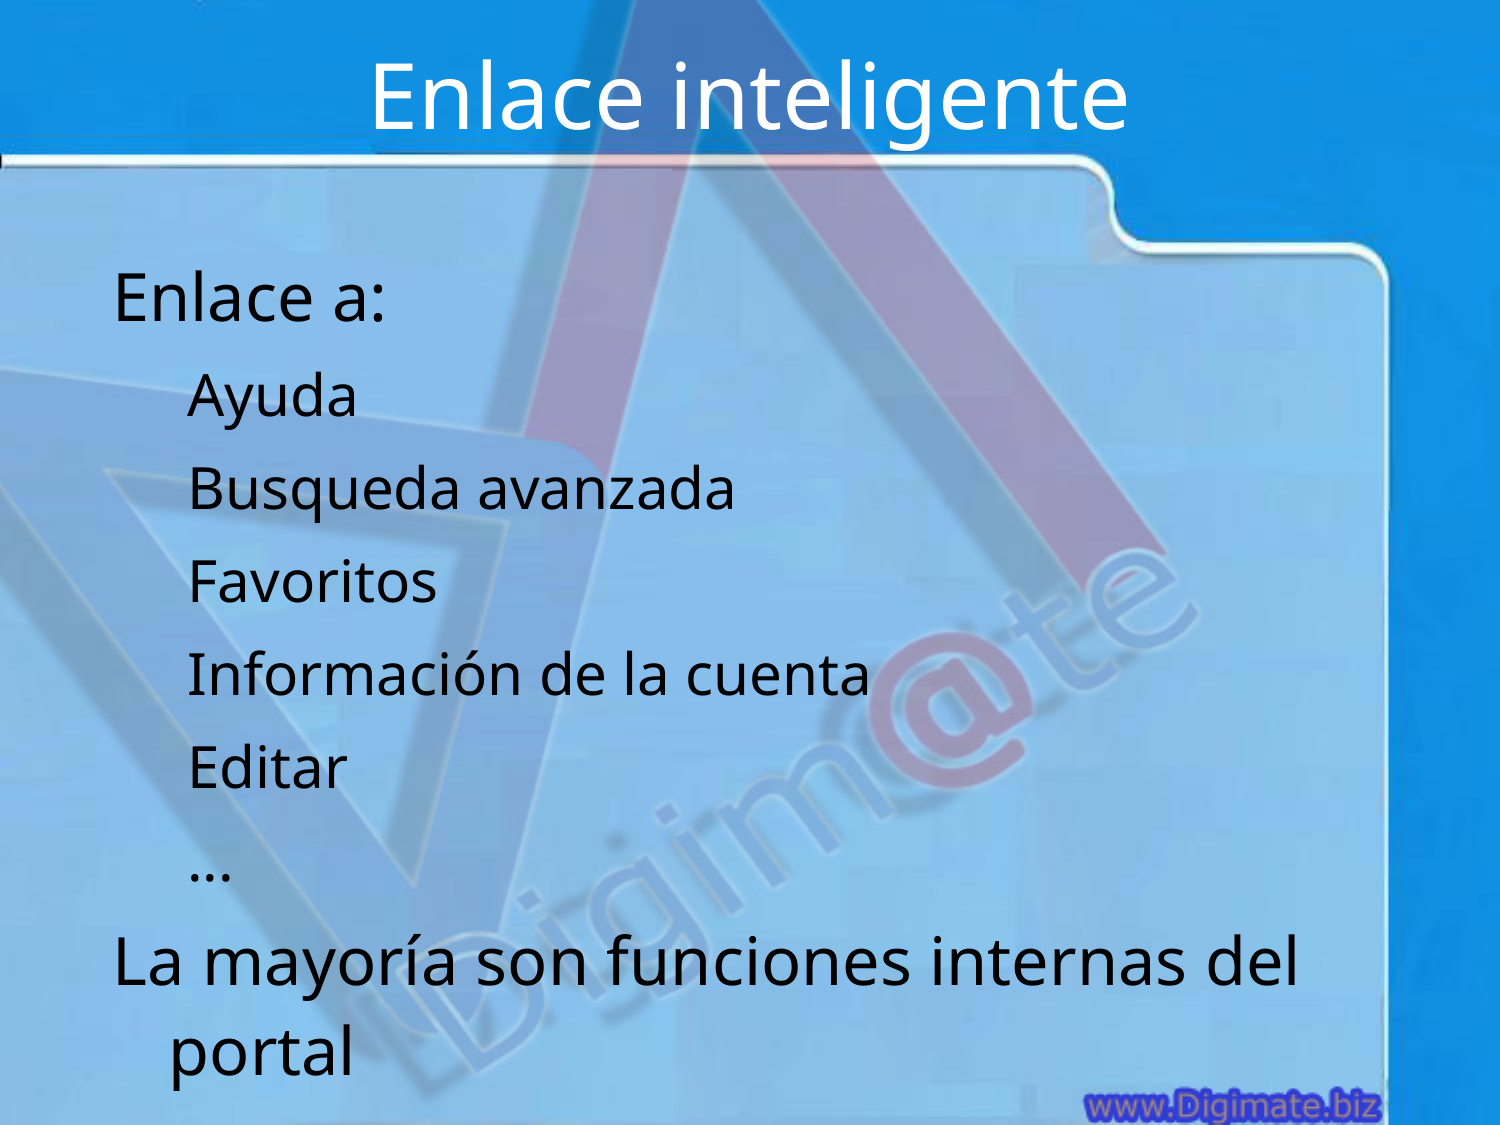

# Enlace inteligente
Enlace a:
Ayuda
Busqueda avanzada
Favoritos
Información de la cuenta
Editar
...
La mayoría son funciones internas del portal